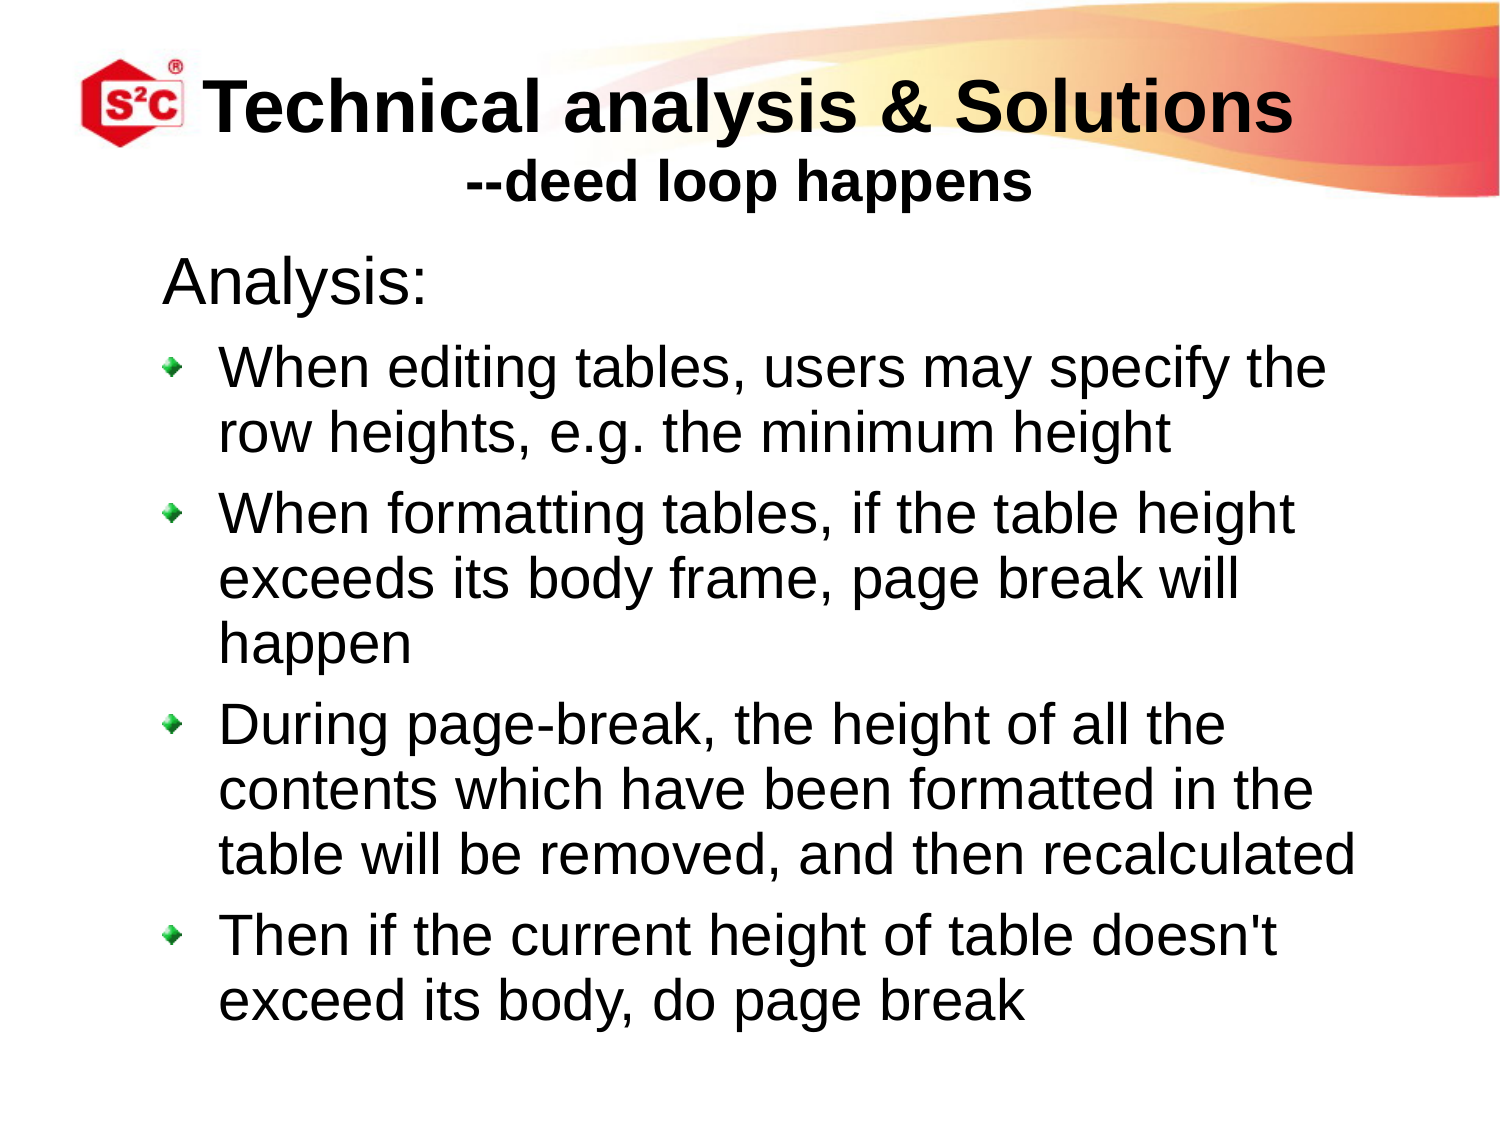

# Technical analysis & Solutions --deed loop happens
Analysis:
When editing tables, users may specify the row heights, e.g. the minimum height
When formatting tables, if the table height exceeds its body frame, page break will happen
During page-break, the height of all the contents which have been formatted in the table will be removed, and then recalculated
Then if the current height of table doesn't exceed its body, do page break